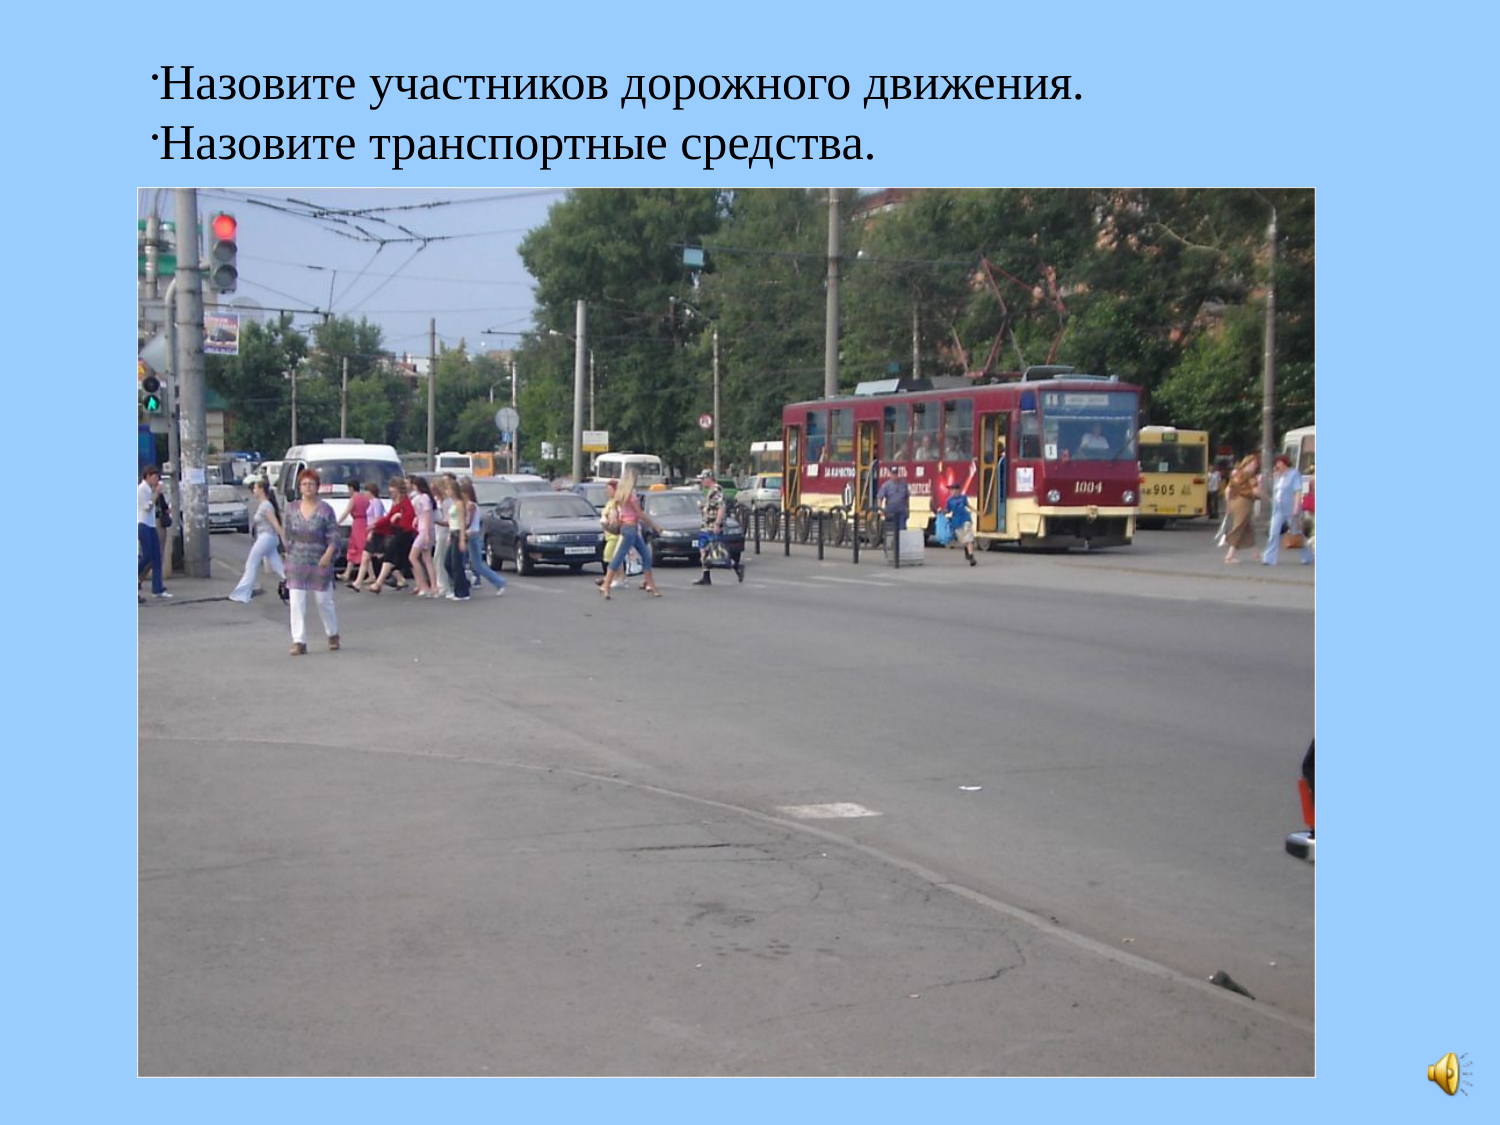

Назовите участников дорожного движения.
Назовите транспортные средства.